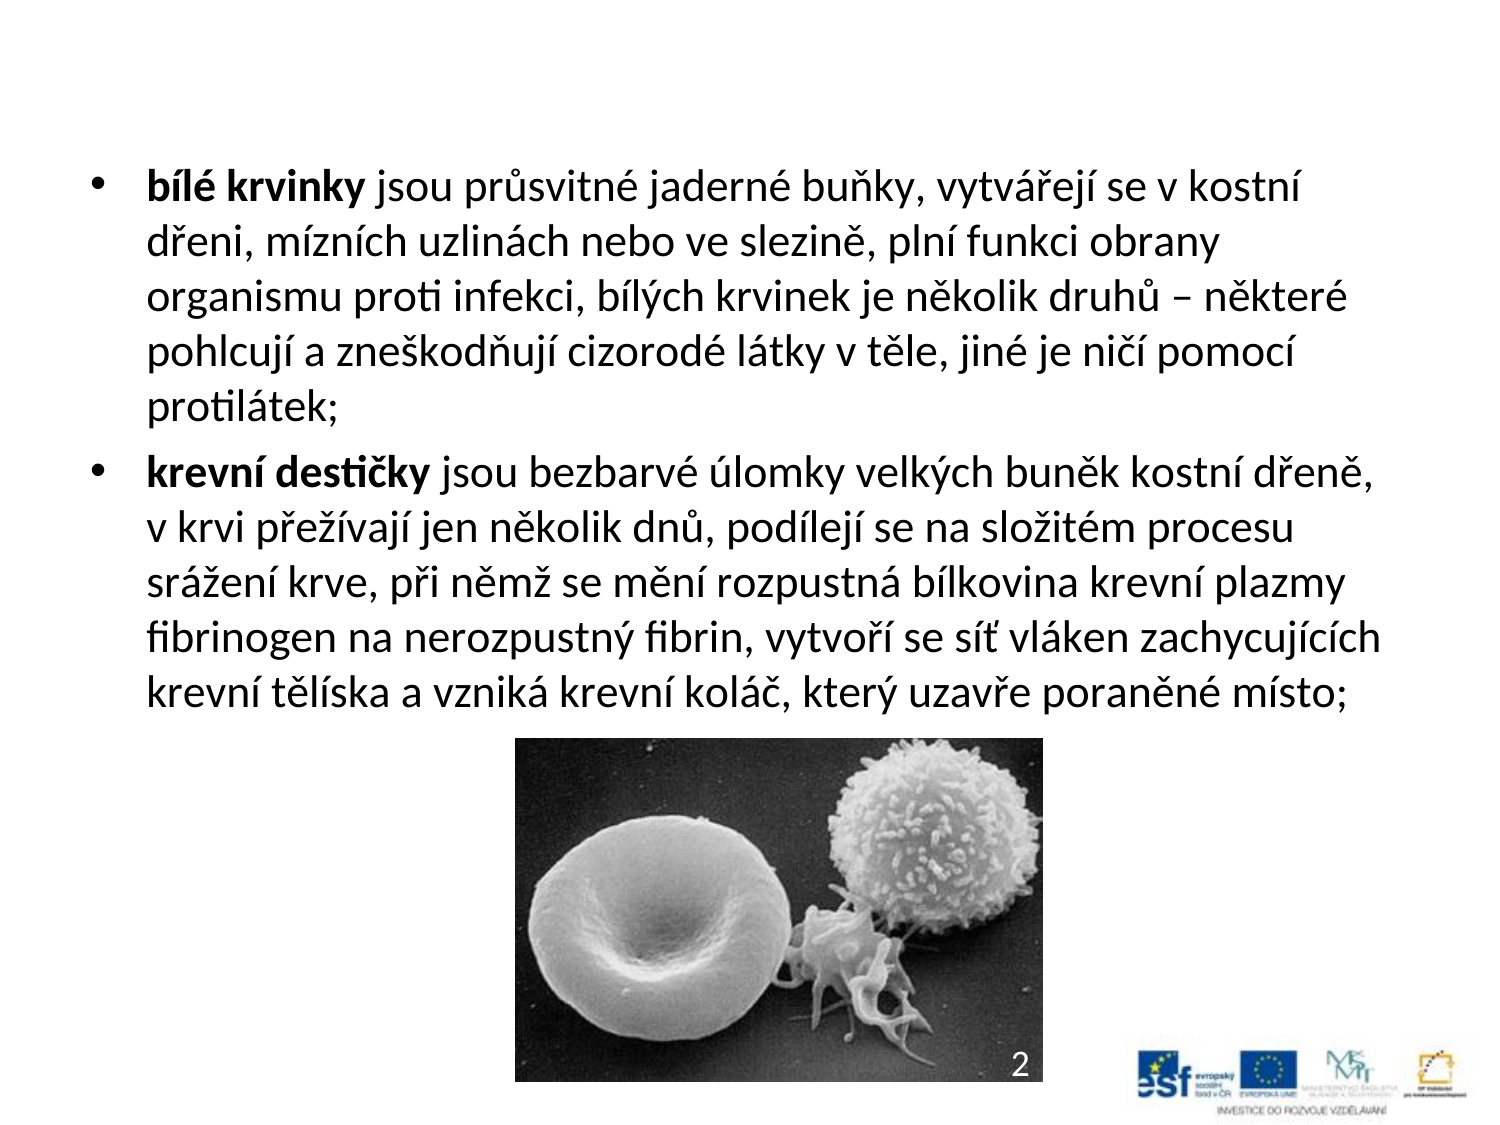

# bílé krvinky jsou průsvitné jaderné buňky, vytvářejí se v kostní dřeni, mízních uzlinách nebo ve slezině, plní funkci obrany organismu proti infekci, bílých krvinek je několik druhů – některé pohlcují a zneškodňují cizorodé látky v těle, jiné je ničí pomocí protilátek;
krevní destičky jsou bezbarvé úlomky velkých buněk kostní dřeně,
v krvi přežívají jen několik dnů, podílejí se na složitém procesu srážení krve, při němž se mění rozpustná bílkovina krevní plazmy fibrinogen na nerozpustný fibrin, vytvoří se síť vláken zachycujících krevní tělíska a vzniká krevní koláč, který uzavře poraněné místo;
2